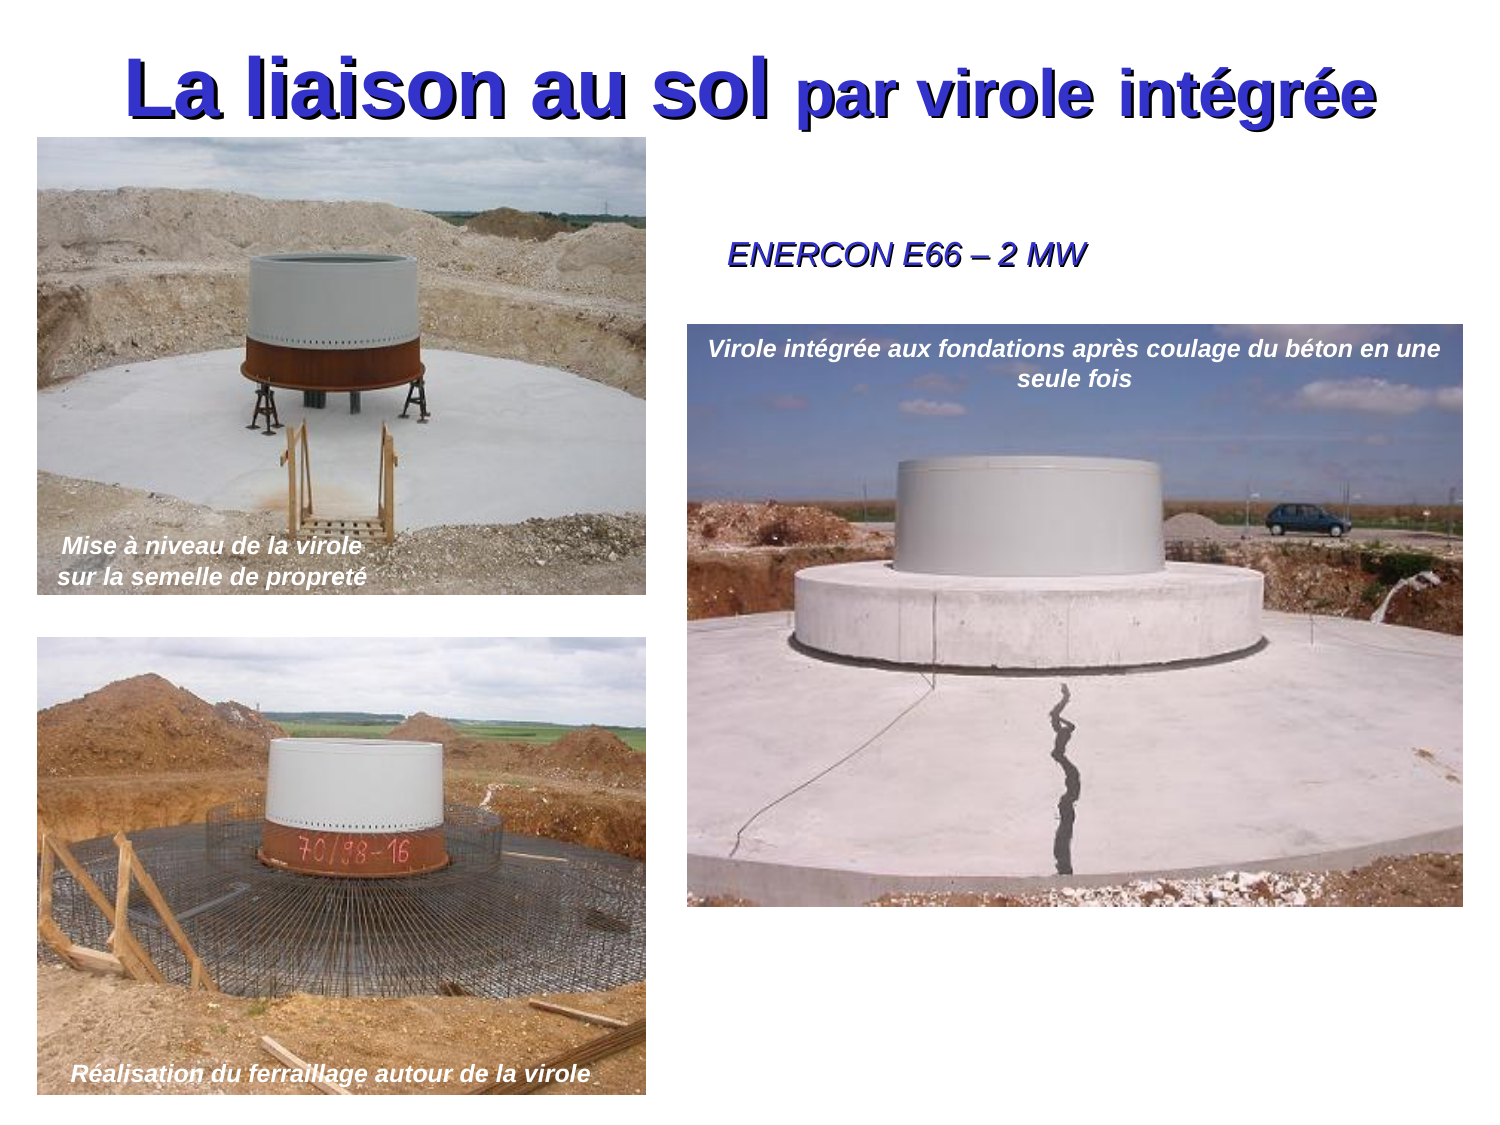

La liaison au sol par virole intégrée
ENERCON E66 – 2 MW
Virole intégrée aux fondations après coulage du béton en une seule fois
Mise à niveau de la virole sur la semelle de propreté
18 pieux de 9m,  450 mm, 12 t
Semelle de propreté
Réalisation du ferraillage autour de la virole
Plus de 20 t de ferraille
250 m3 de béton